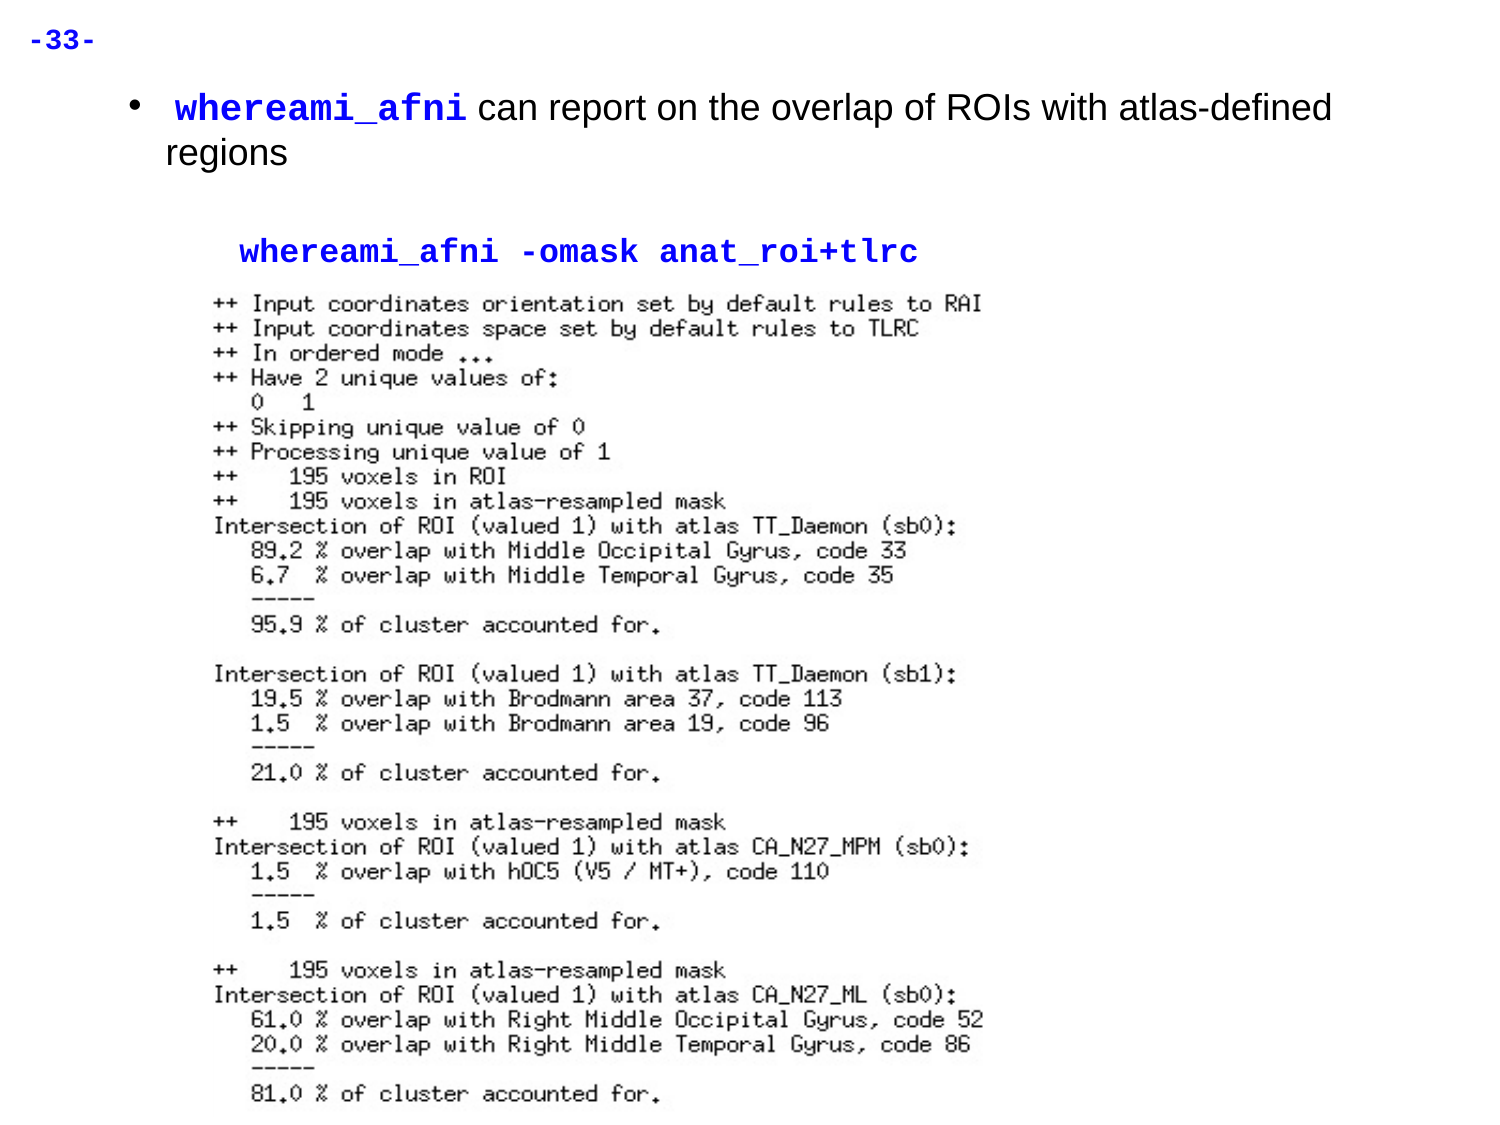

whereami_afni can report on the overlap of ROIs with atlas-defined regions
whereami_afni -omask anat_roi+tlrc